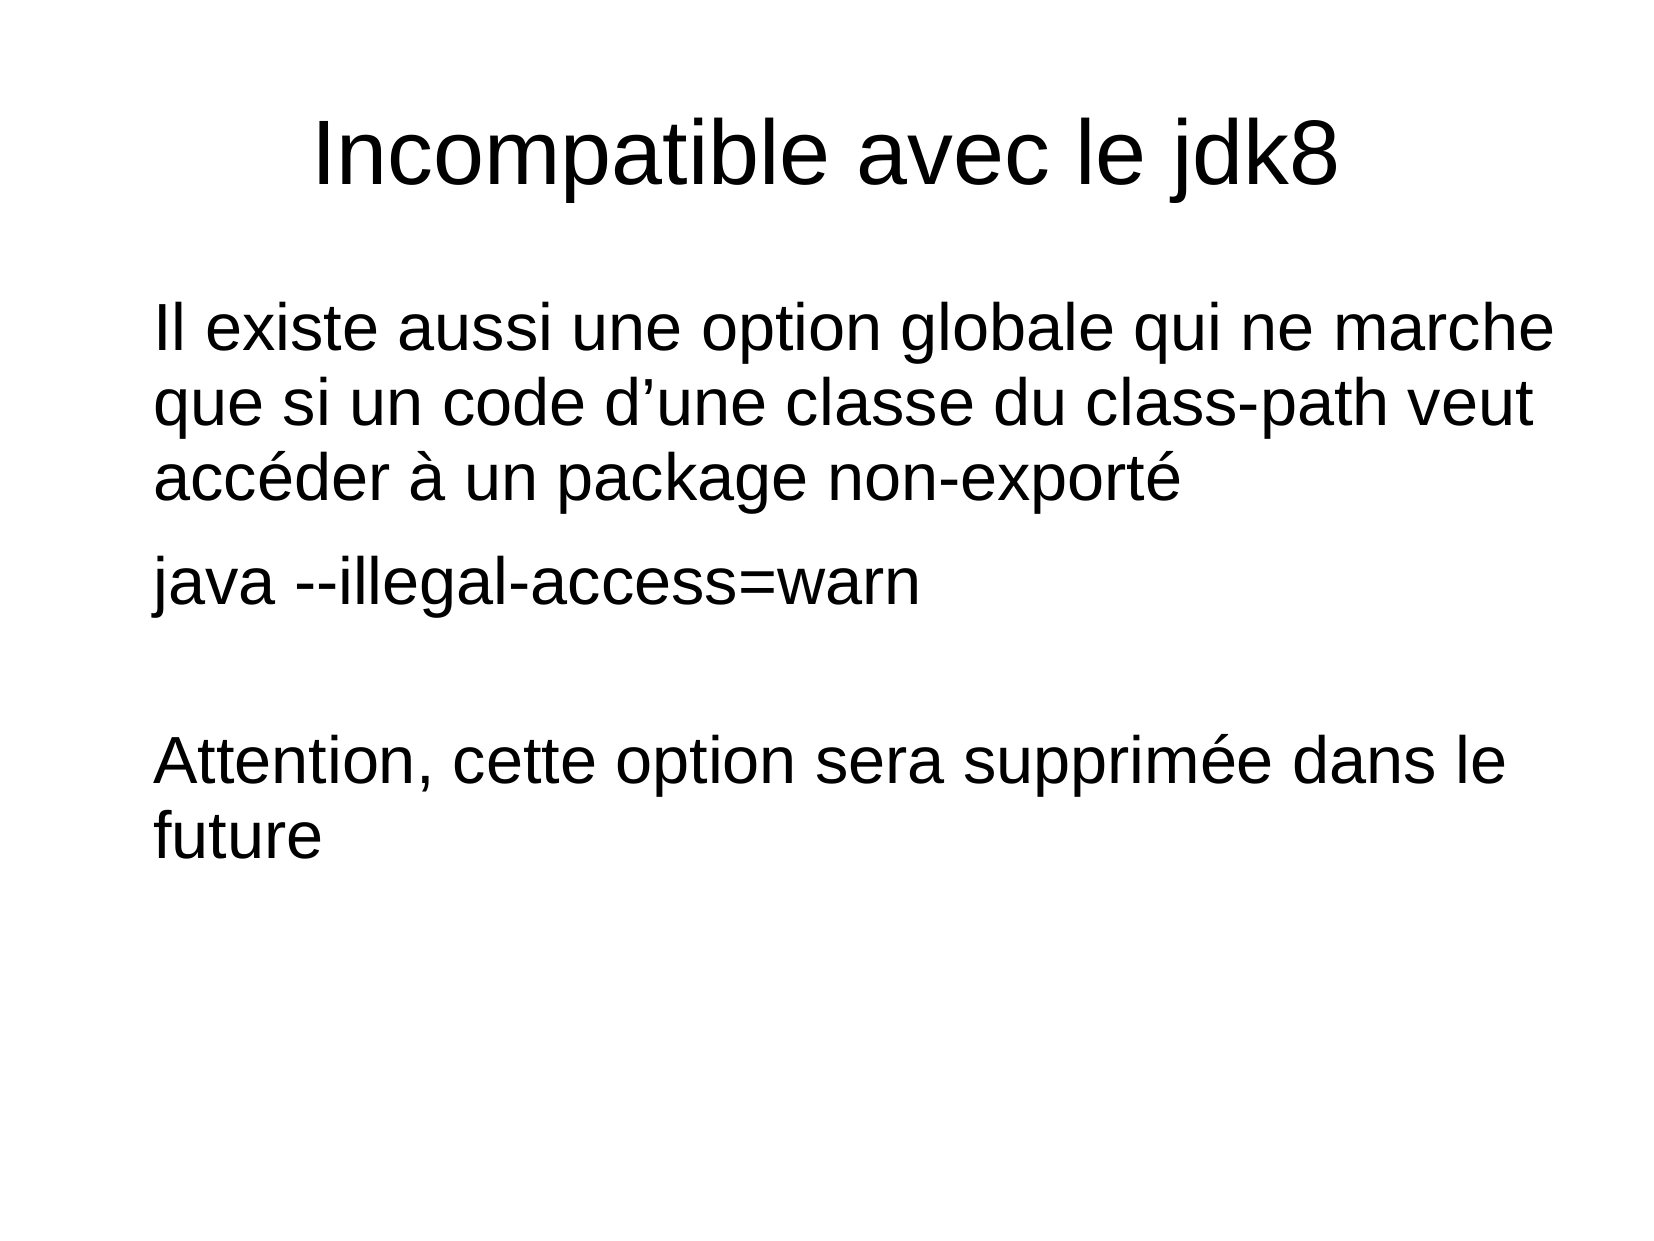

# Incompatible avec le jdk8
Il existe aussi une option globale qui ne marche que si un code d’une classe du class-path veut accéder à un package non-exporté
java --illegal-access=warn
Attention, cette option sera supprimée dans le future